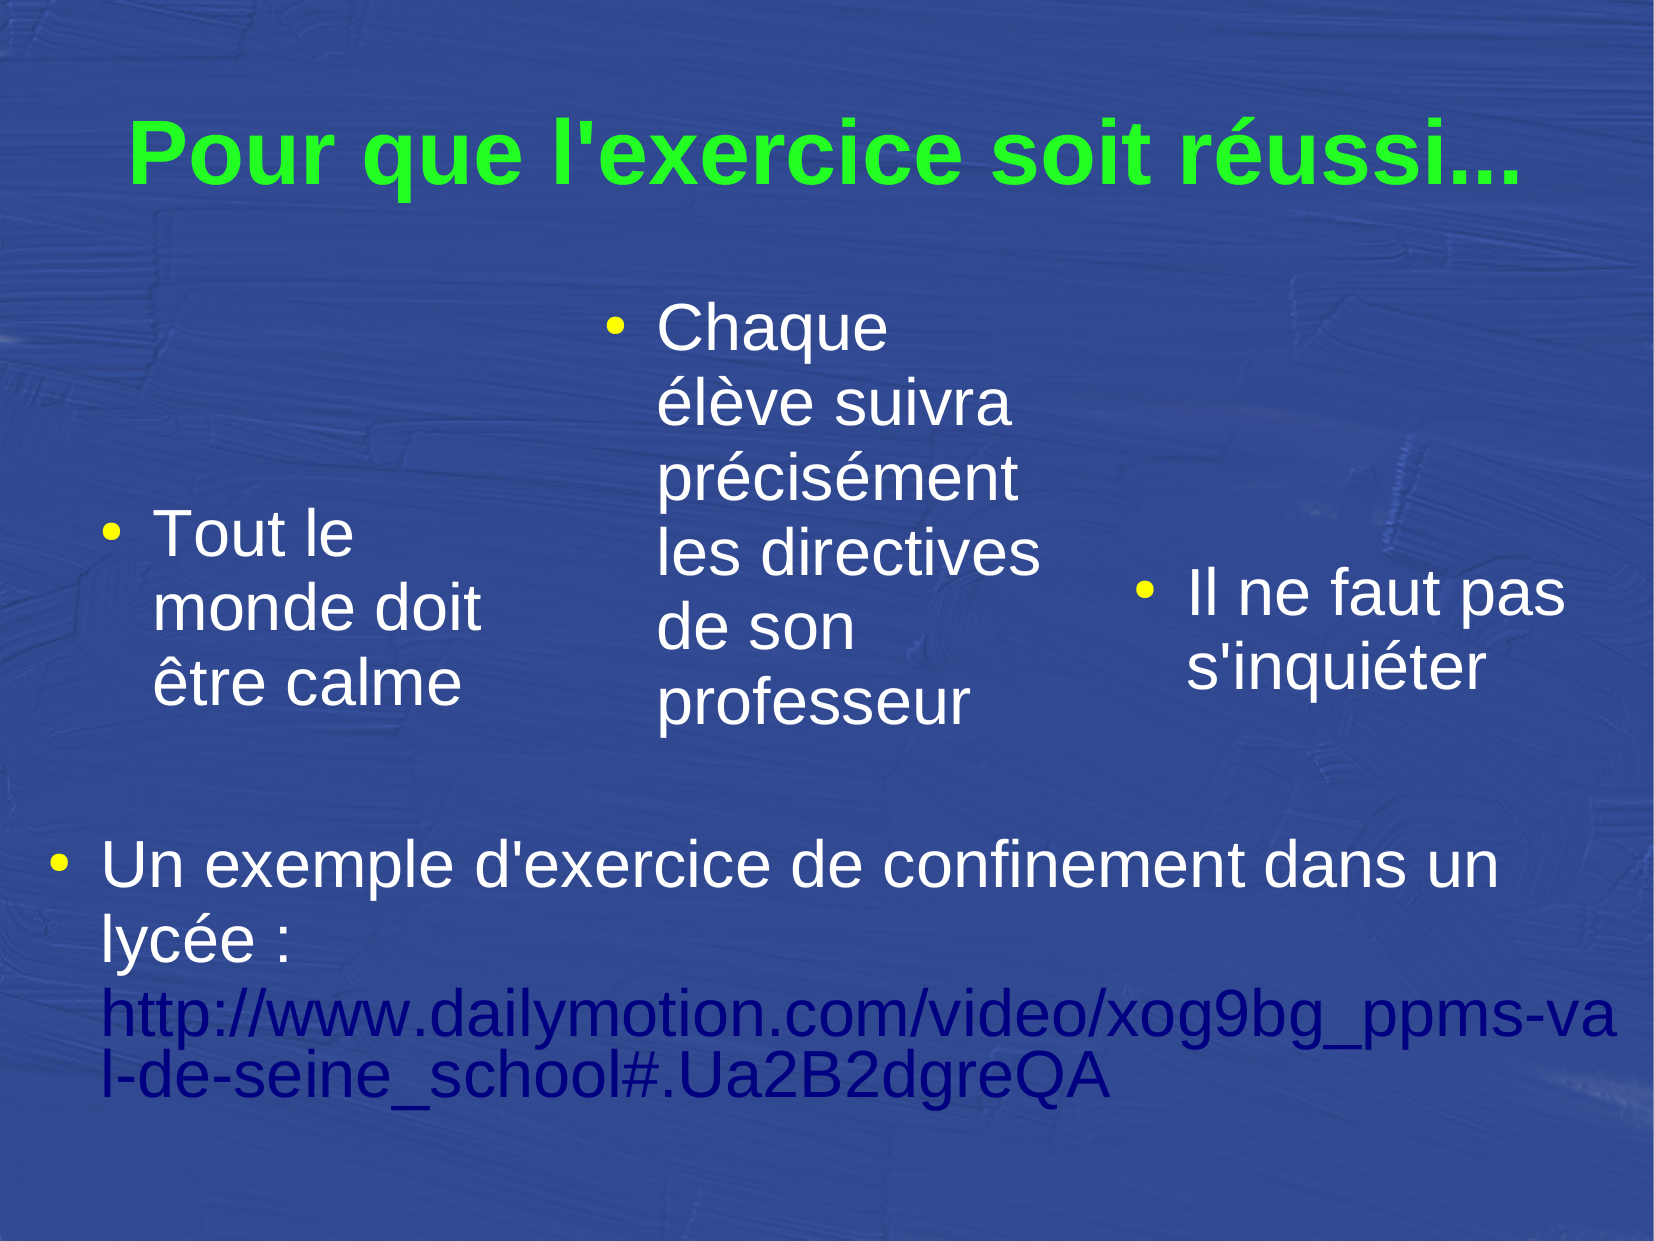

# Pour que l'exercice soit réussi...
Chaque élève suivra précisément les directives de son professeur
Tout le monde doit être calme
Il ne faut pas s'inquiéter
Un exemple d'exercice de confinement dans un lycée : http://www.dailymotion.com/video/xog9bg_ppms-val-de-seine_school#.Ua2B2dgreQA